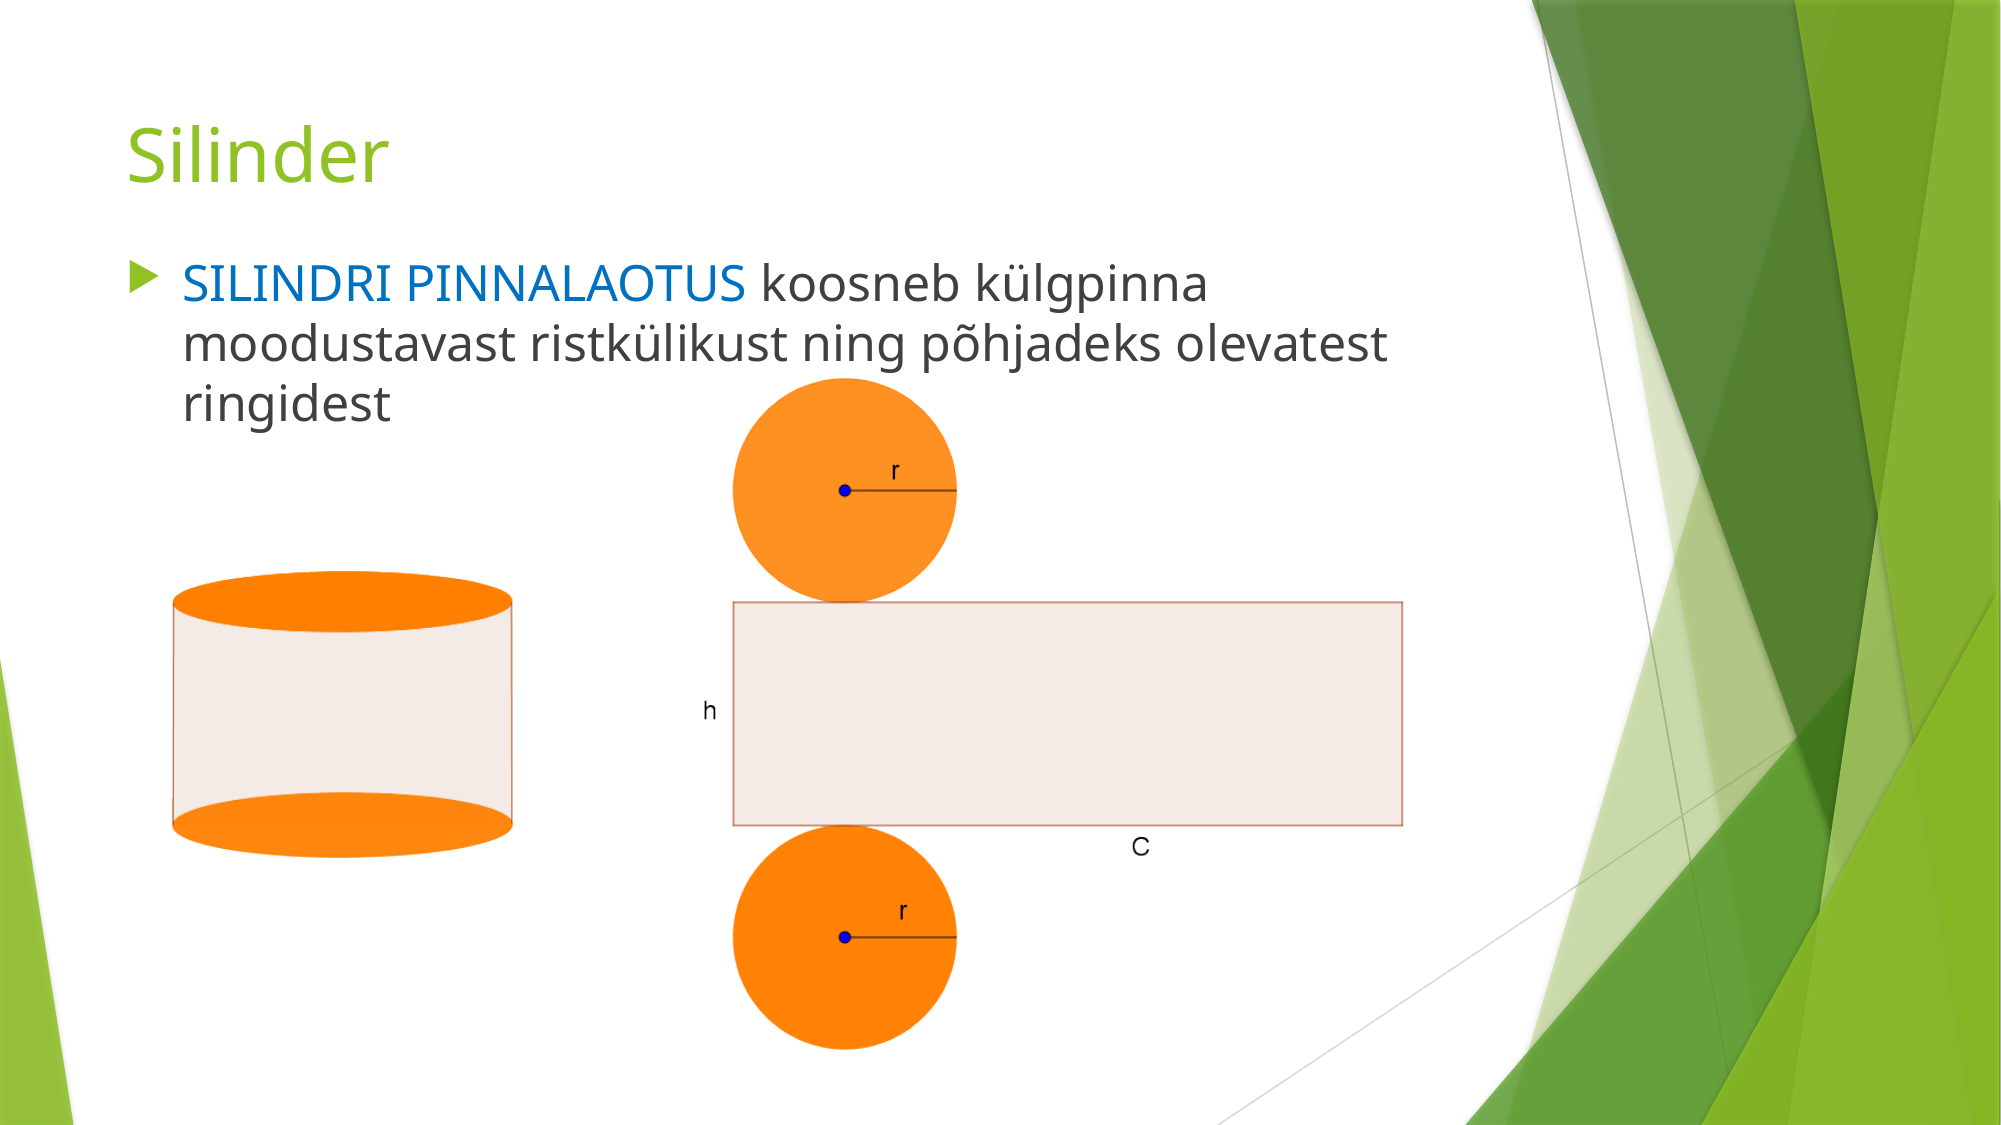

# Silinder
SILINDRI PINNALAOTUS koosneb külgpinna moodustavast ristkülikust ning põhjadeks olevatest ringidest